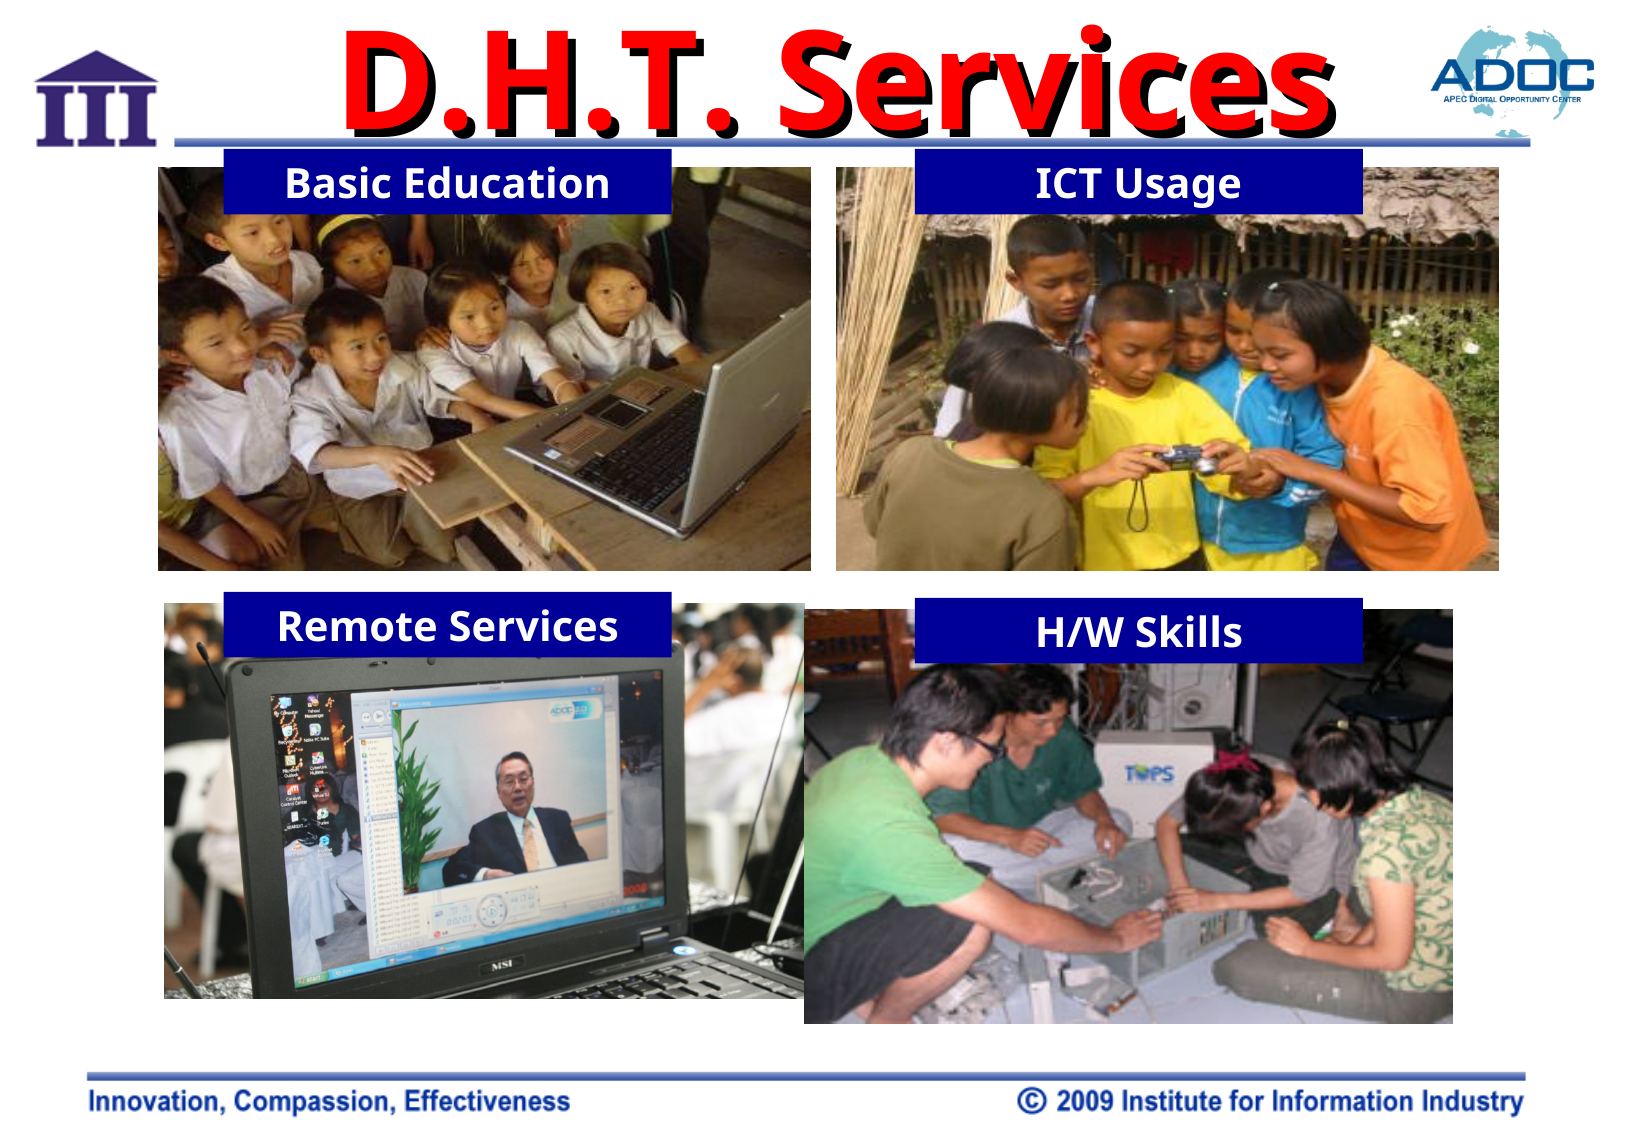

# D.H.T. Services
Basic Education
ICT Usage
Remote Services
H/W Skills